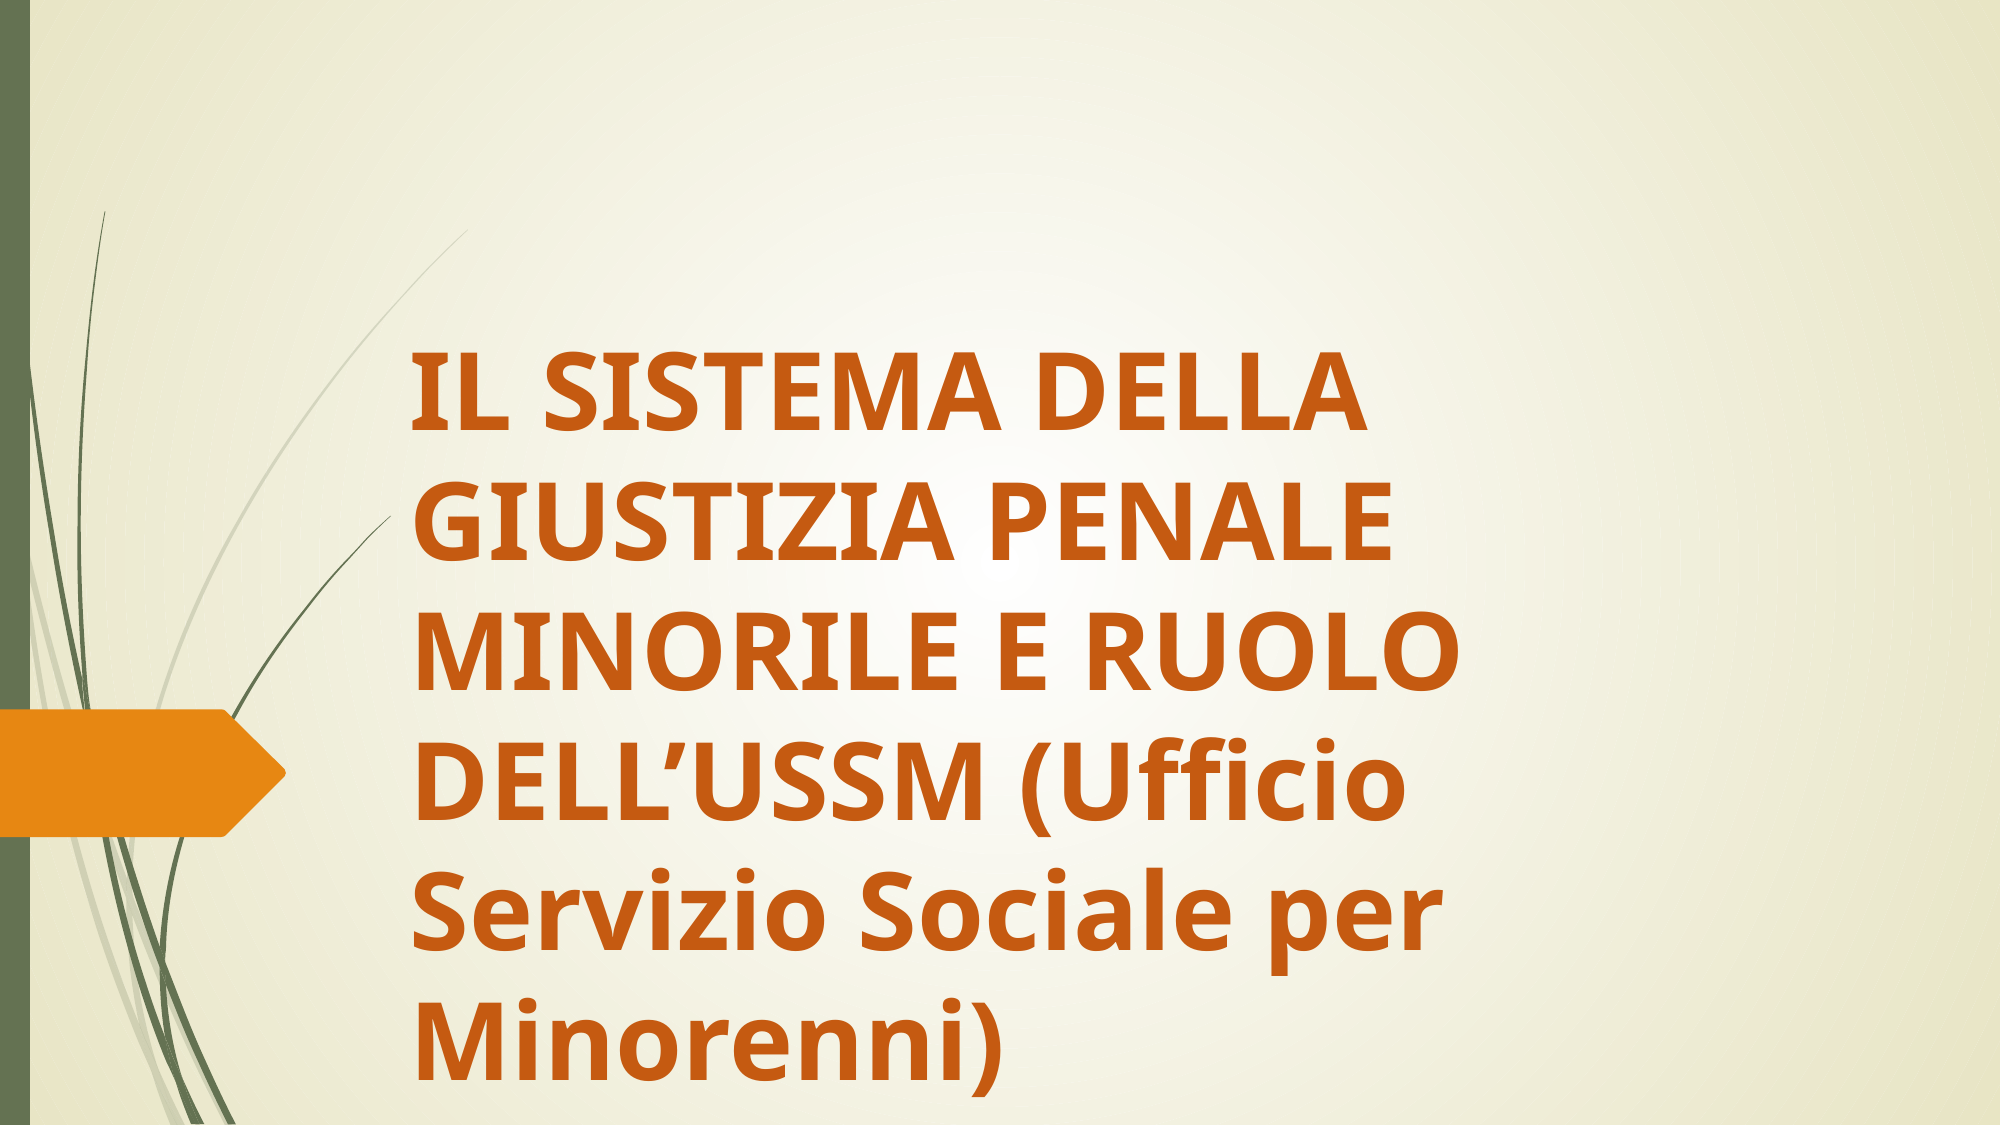

# IL SISTEMA DELLA GIUSTIZIA PENALE MINORILE E RUOLO DELL’USSM (Ufficio Servizio Sociale per Minorenni)